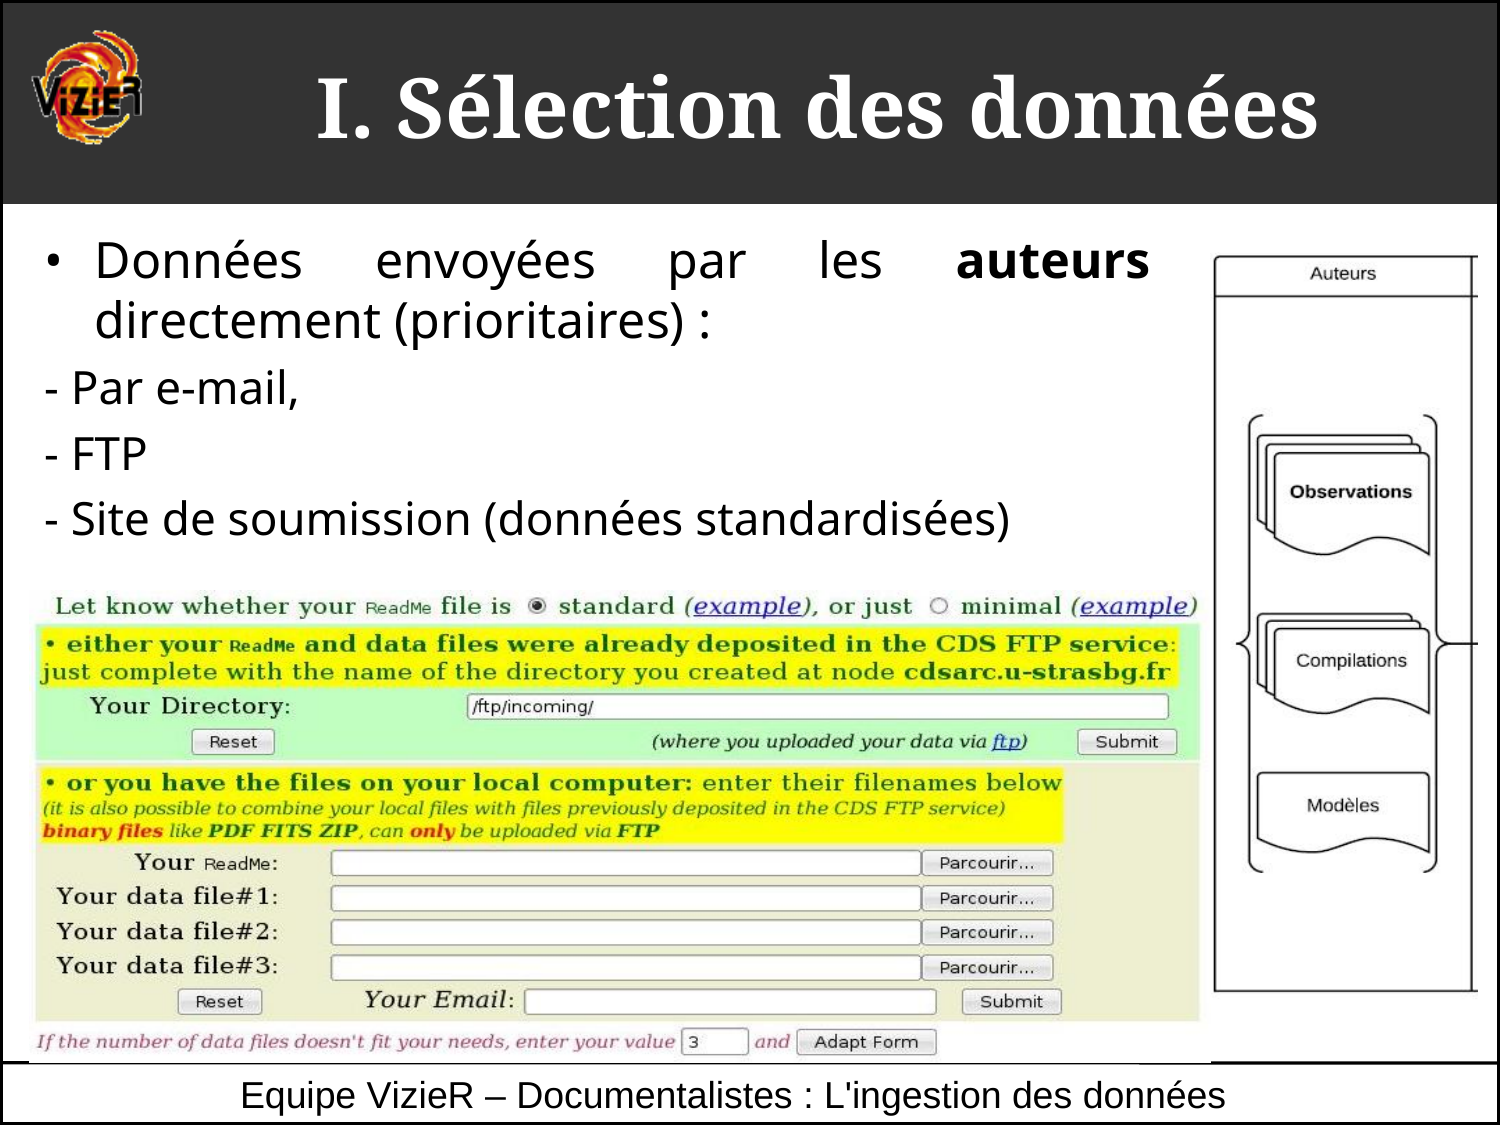

# I. Sélection des données
Données envoyées par les auteurs directement (prioritaires) :
- Par e-mail,
- FTP
- Site de soumission (données standardisées)‏